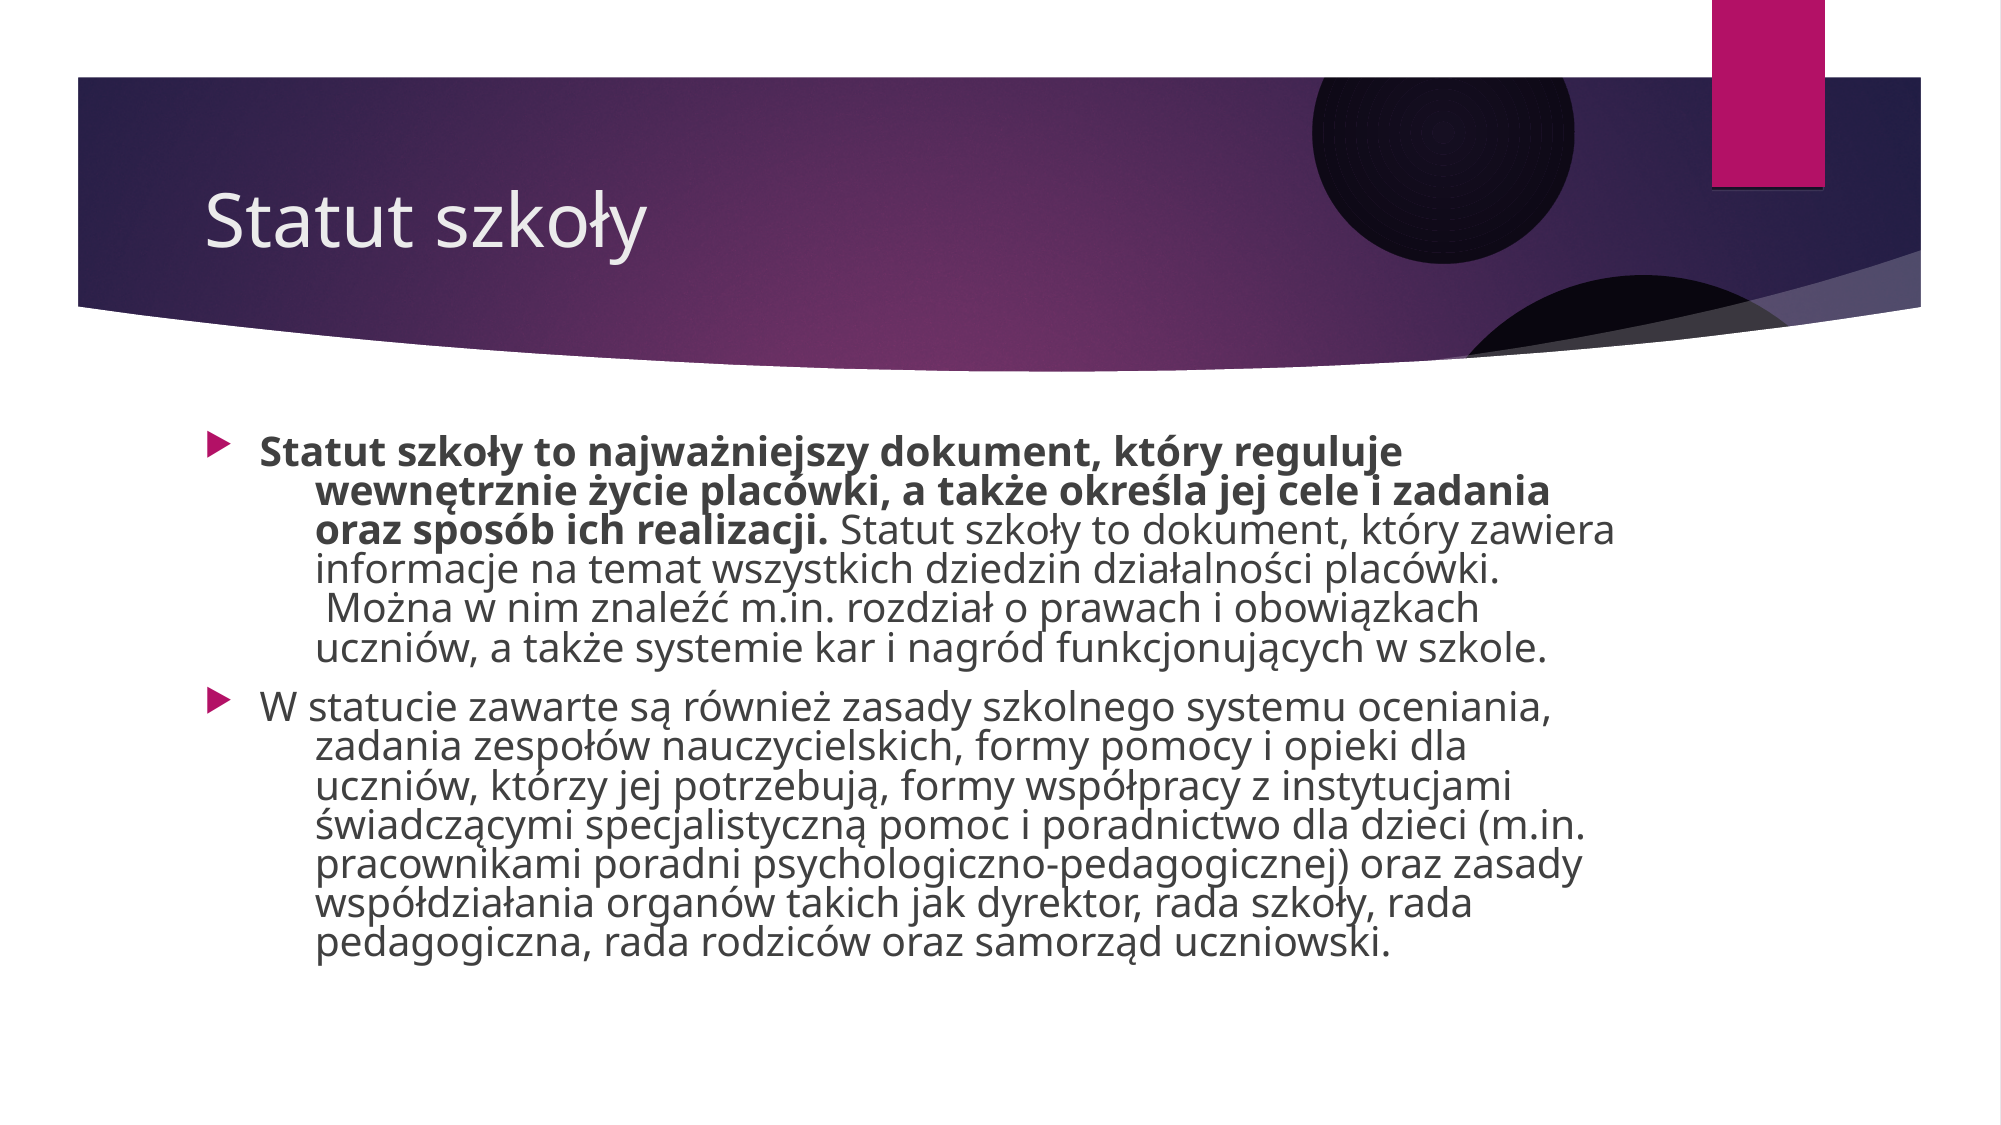

# Statut szkoły
Statut szkoły to najważniejszy dokument, który reguluje wewnętrznie życie placówki, a także określa jej cele i zadania oraz sposób ich realizacji. Statut szkoły to dokument, który zawiera informacje na temat wszystkich dziedzin działalności placówki.
 Można w nim znaleźć m.in. rozdział o prawach i obowiązkach uczniów, a także systemie kar i nagród funkcjonujących w szkole.
W statucie zawarte są również zasady szkolnego systemu oceniania, zadania zespołów nauczycielskich, formy pomocy i opieki dla uczniów, którzy jej potrzebują, formy współpracy z instytucjami świadczącymi specjalistyczną pomoc i poradnictwo dla dzieci (m.in. pracownikami poradni psychologiczno-pedagogicznej) oraz zasady współdziałania organów takich jak dyrektor, rada szkoły, rada pedagogiczna, rada rodziców oraz samorząd uczniowski.